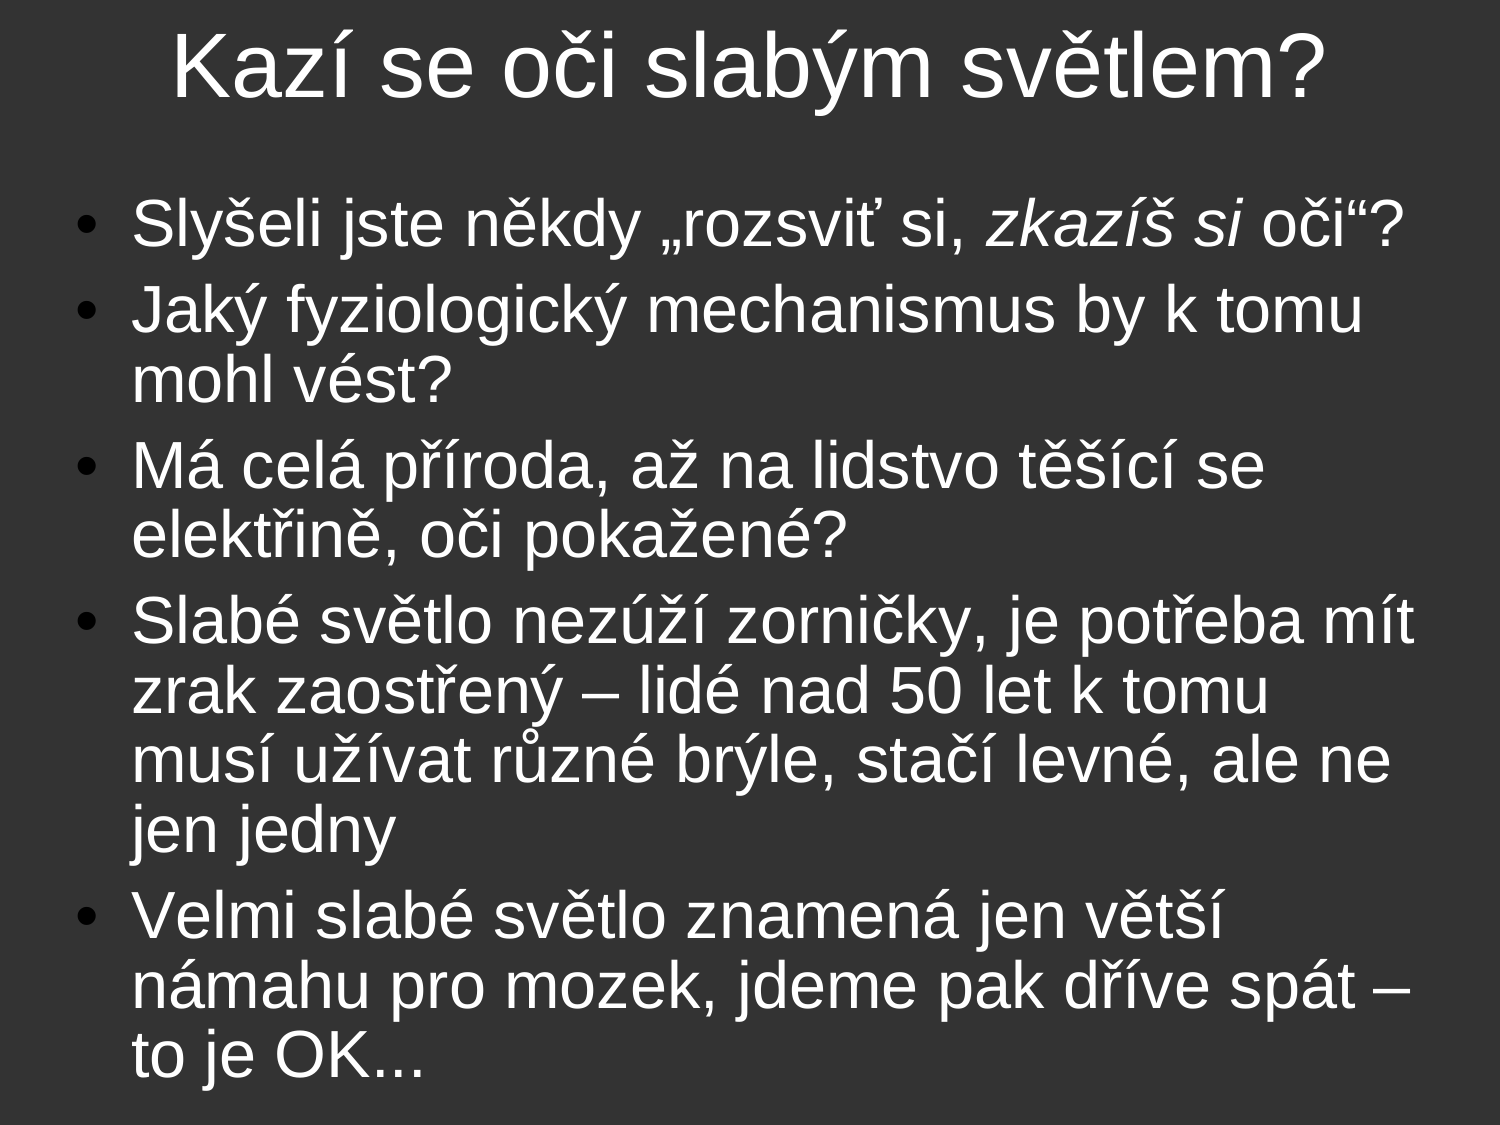

# Kazí se oči slabým světlem?
Slyšeli jste někdy „rozsviť si, zkazíš si oči“?
Jaký fyziologický mechanismus by k tomu mohl vést?
Má celá příroda, až na lidstvo těšící se elektřině, oči pokažené?
Slabé světlo nezúží zorničky, je potřeba mít zrak zaostřený – lidé nad 50 let k tomu musí užívat různé brýle, stačí levné, ale ne jen jedny
Velmi slabé světlo znamená jen větší námahu pro mozek, jdeme pak dříve spát – to je OK...